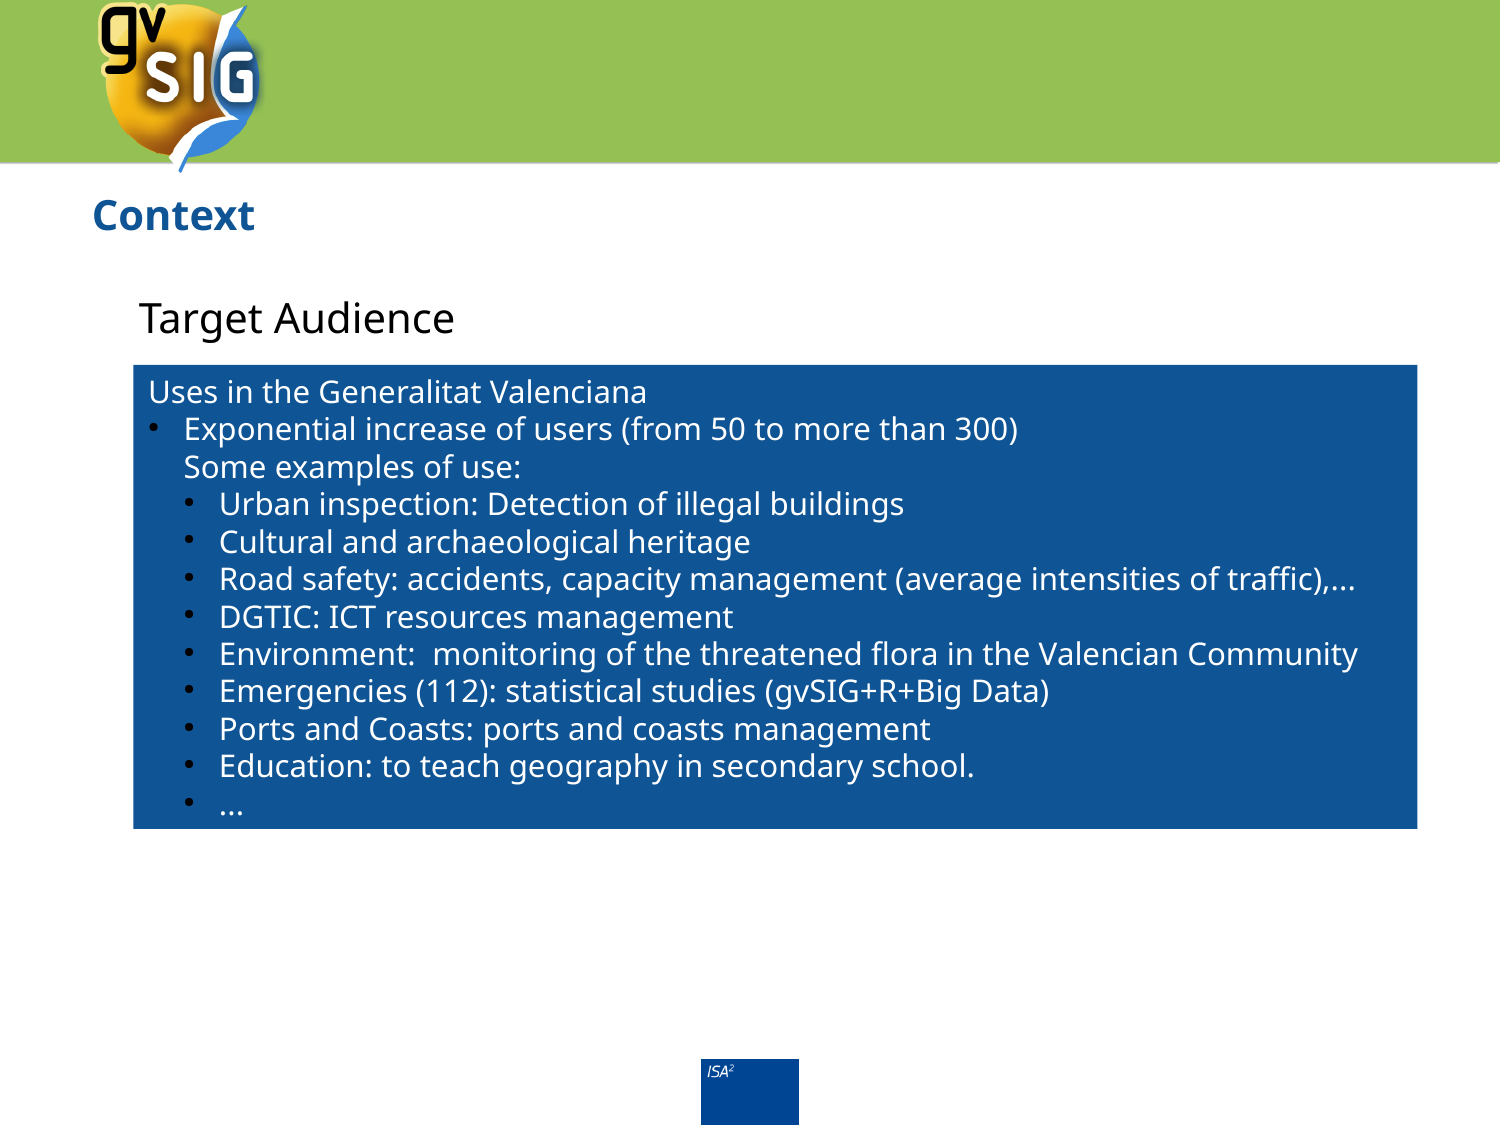

# Context
Target Audience
Uses in the Generalitat Valenciana
Exponential increase of users (from 50 to more than 300)
Some examples of use:
Urban inspection: Detection of illegal buildings
Cultural and archaeological heritage
Road safety: accidents, capacity management (average intensities of traffic),...
DGTIC: ICT resources management
Environment: monitoring of the threatened flora in the Valencian Community
Emergencies (112): statistical studies (gvSIG+R+Big Data)
Ports and Coasts: ports and coasts management
Education: to teach geography in secondary school.
...